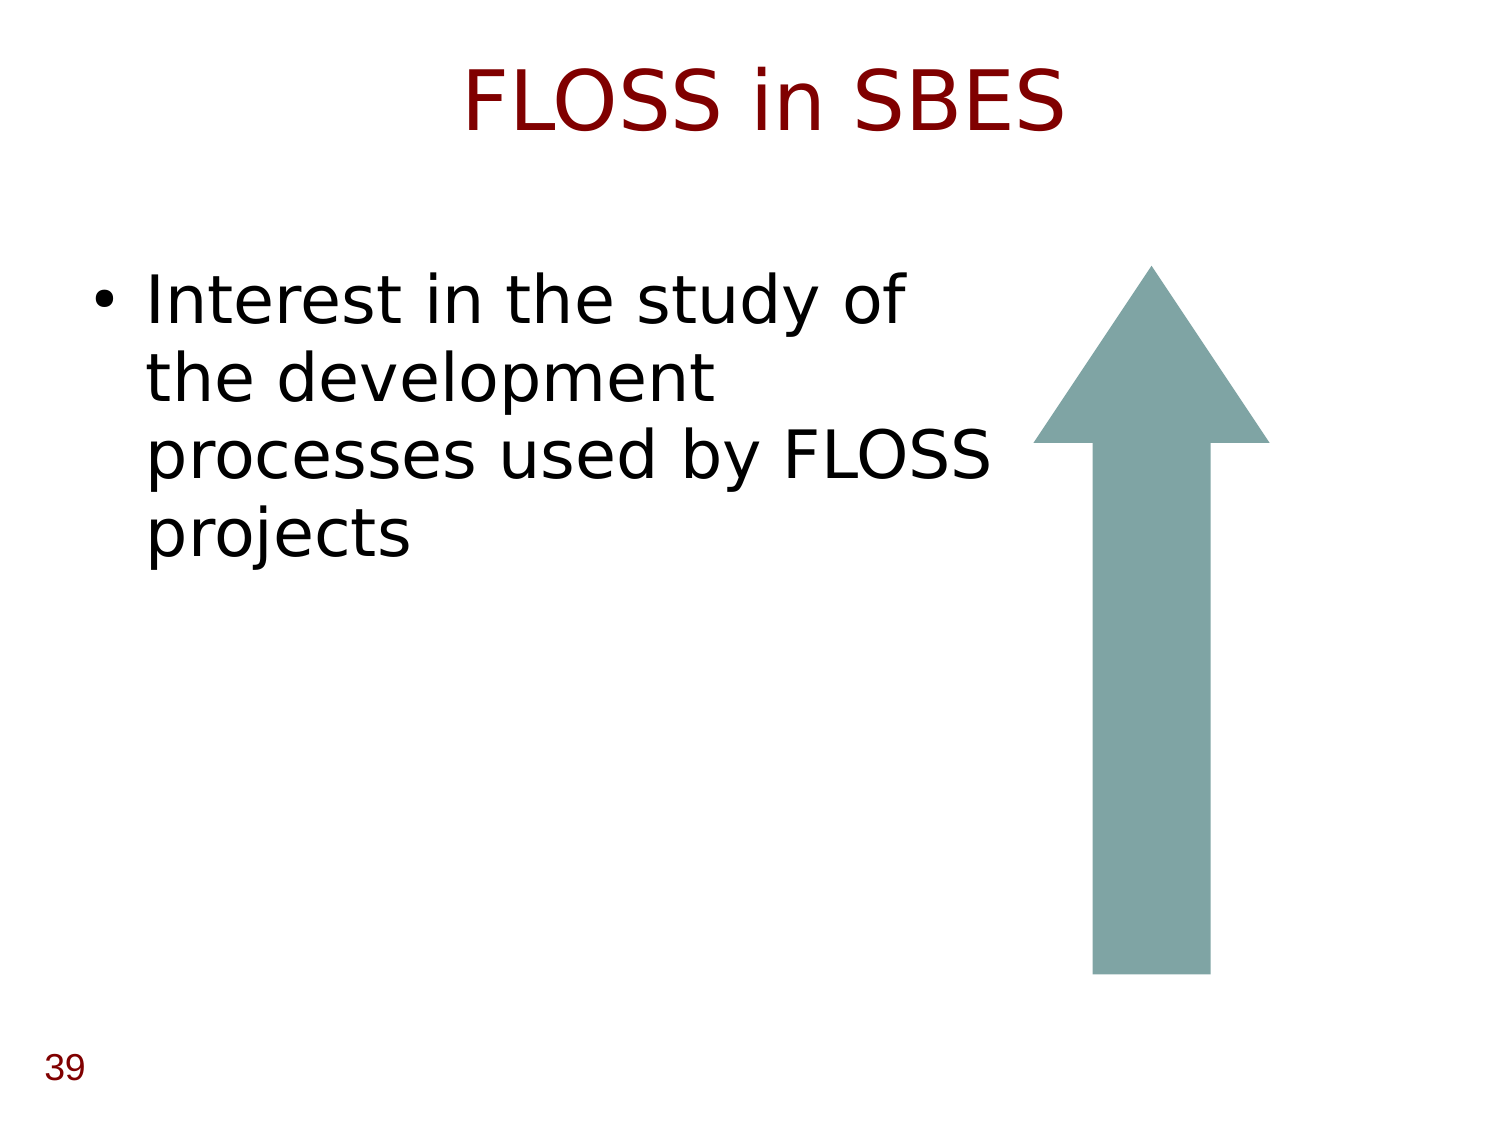

# FLOSS in SBES
Interest in the study of the development processes used by FLOSS projects